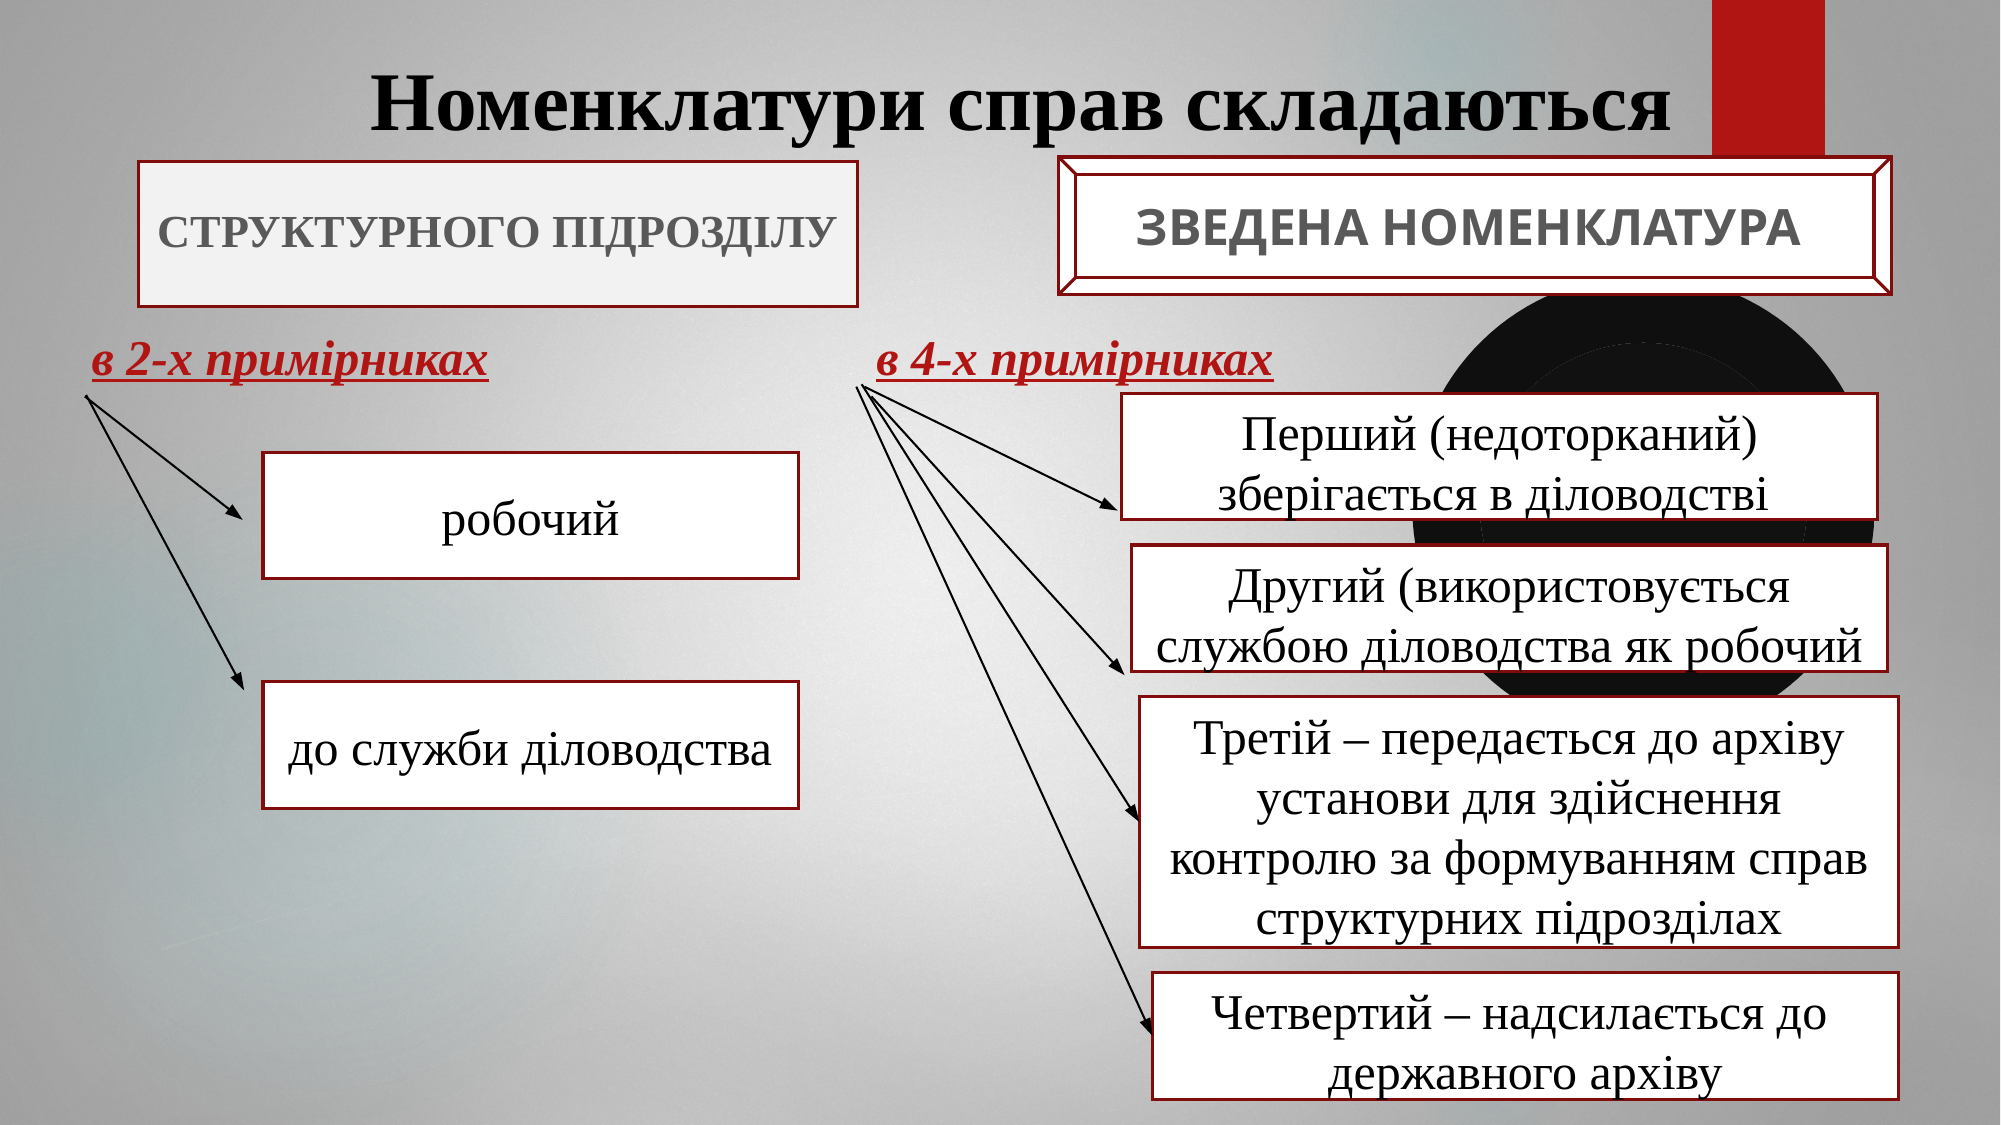

# Номенклатури справ складаються
ЗВЕДЕНА НОМЕНКЛАТУРА
СТРУКТУРНОГО ПІДРОЗДІЛУ
 в 2-х примірниках в 4-х примірниках
Перший (недоторканий) зберігається в діловодстві
робочий
Другий (використовується службою діловодства як робочий
до служби діловодства
Третій – передається до архіву установи для здійснення контролю за формуванням справ структурних підрозділах
Четвертий – надсилається до державного архіву